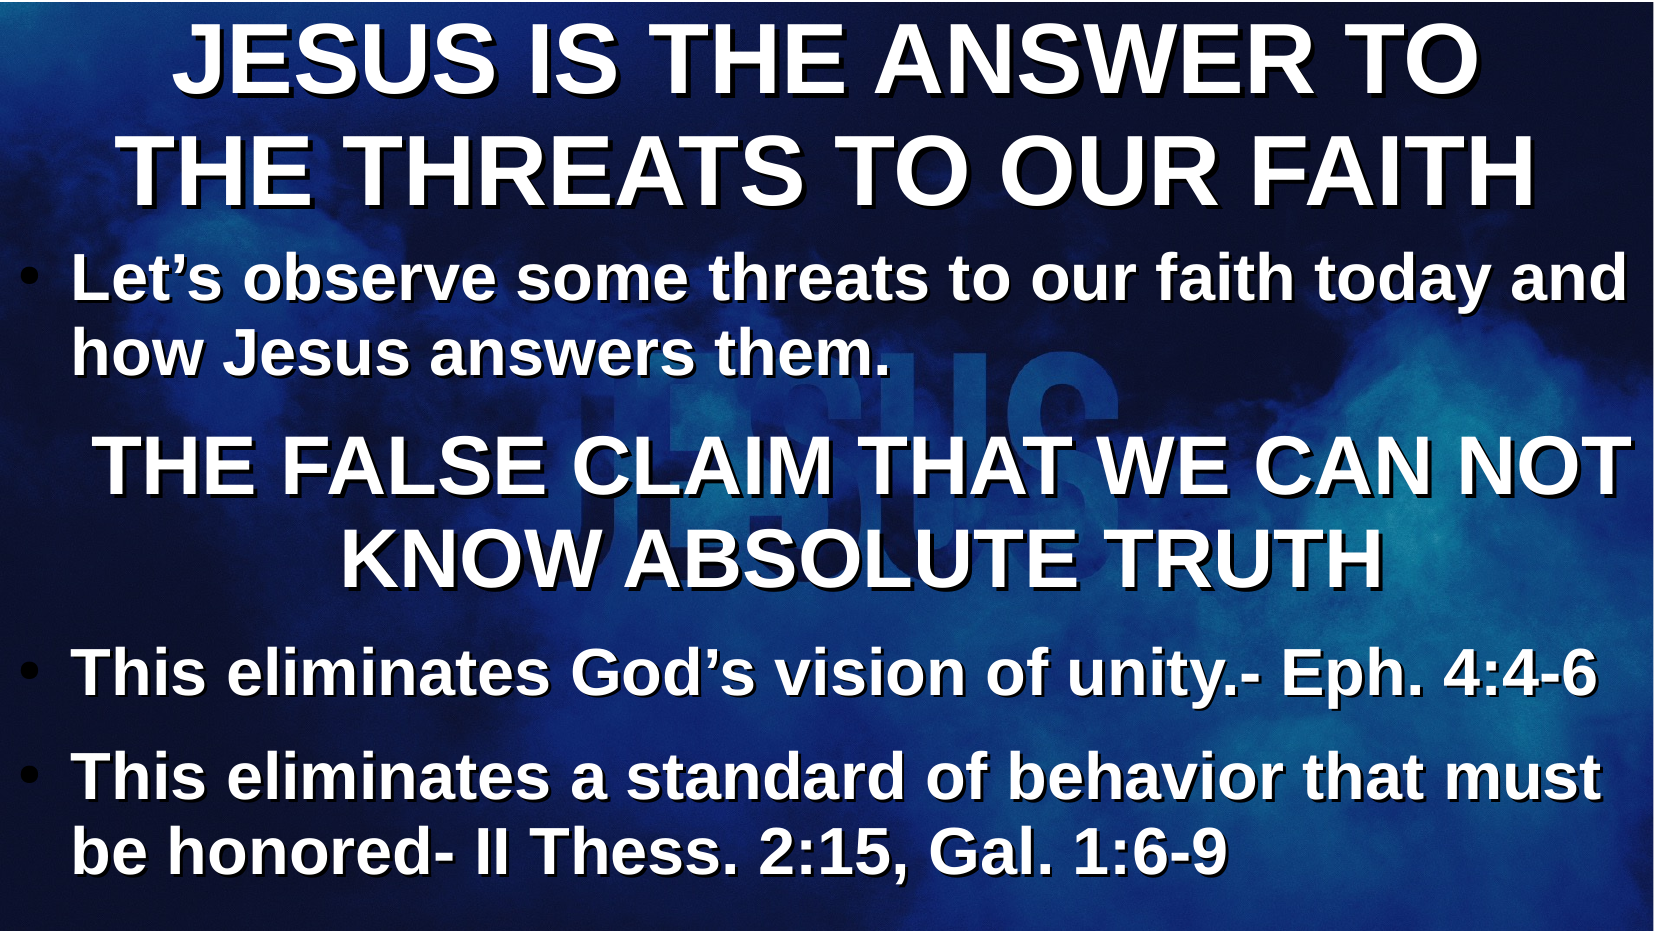

# JESUS IS THE ANSWER TO THE THREATS TO OUR FAITH
Let’s observe some threats to our faith today and how Jesus answers them.
THE FALSE CLAIM THAT WE CAN NOT KNOW ABSOLUTE TRUTH
This eliminates God’s vision of unity.- Eph. 4:4-6
This eliminates a standard of behavior that must be honored- II Thess. 2:15, Gal. 1:6-9